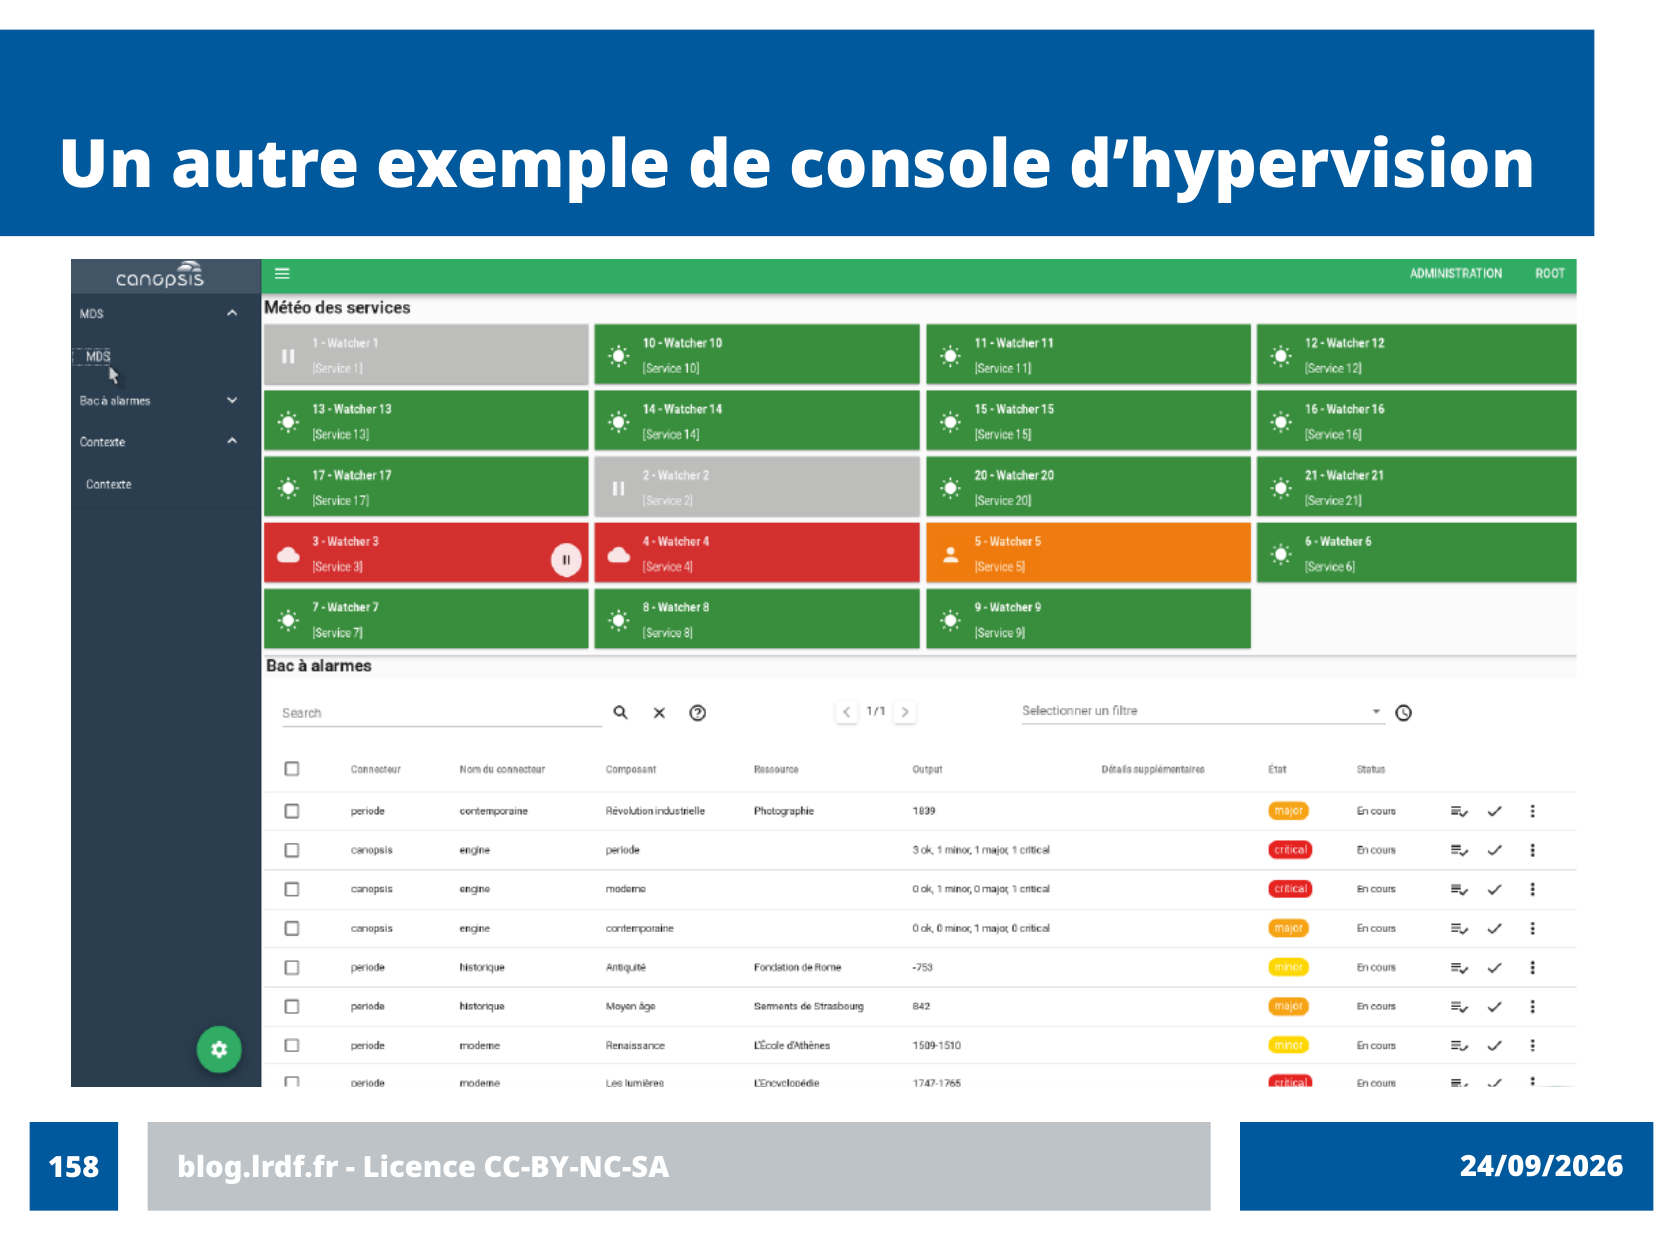

# Un autre exemple de console d’hypervision
158
blog.lrdf.fr - Licence CC-BY-NC-SA